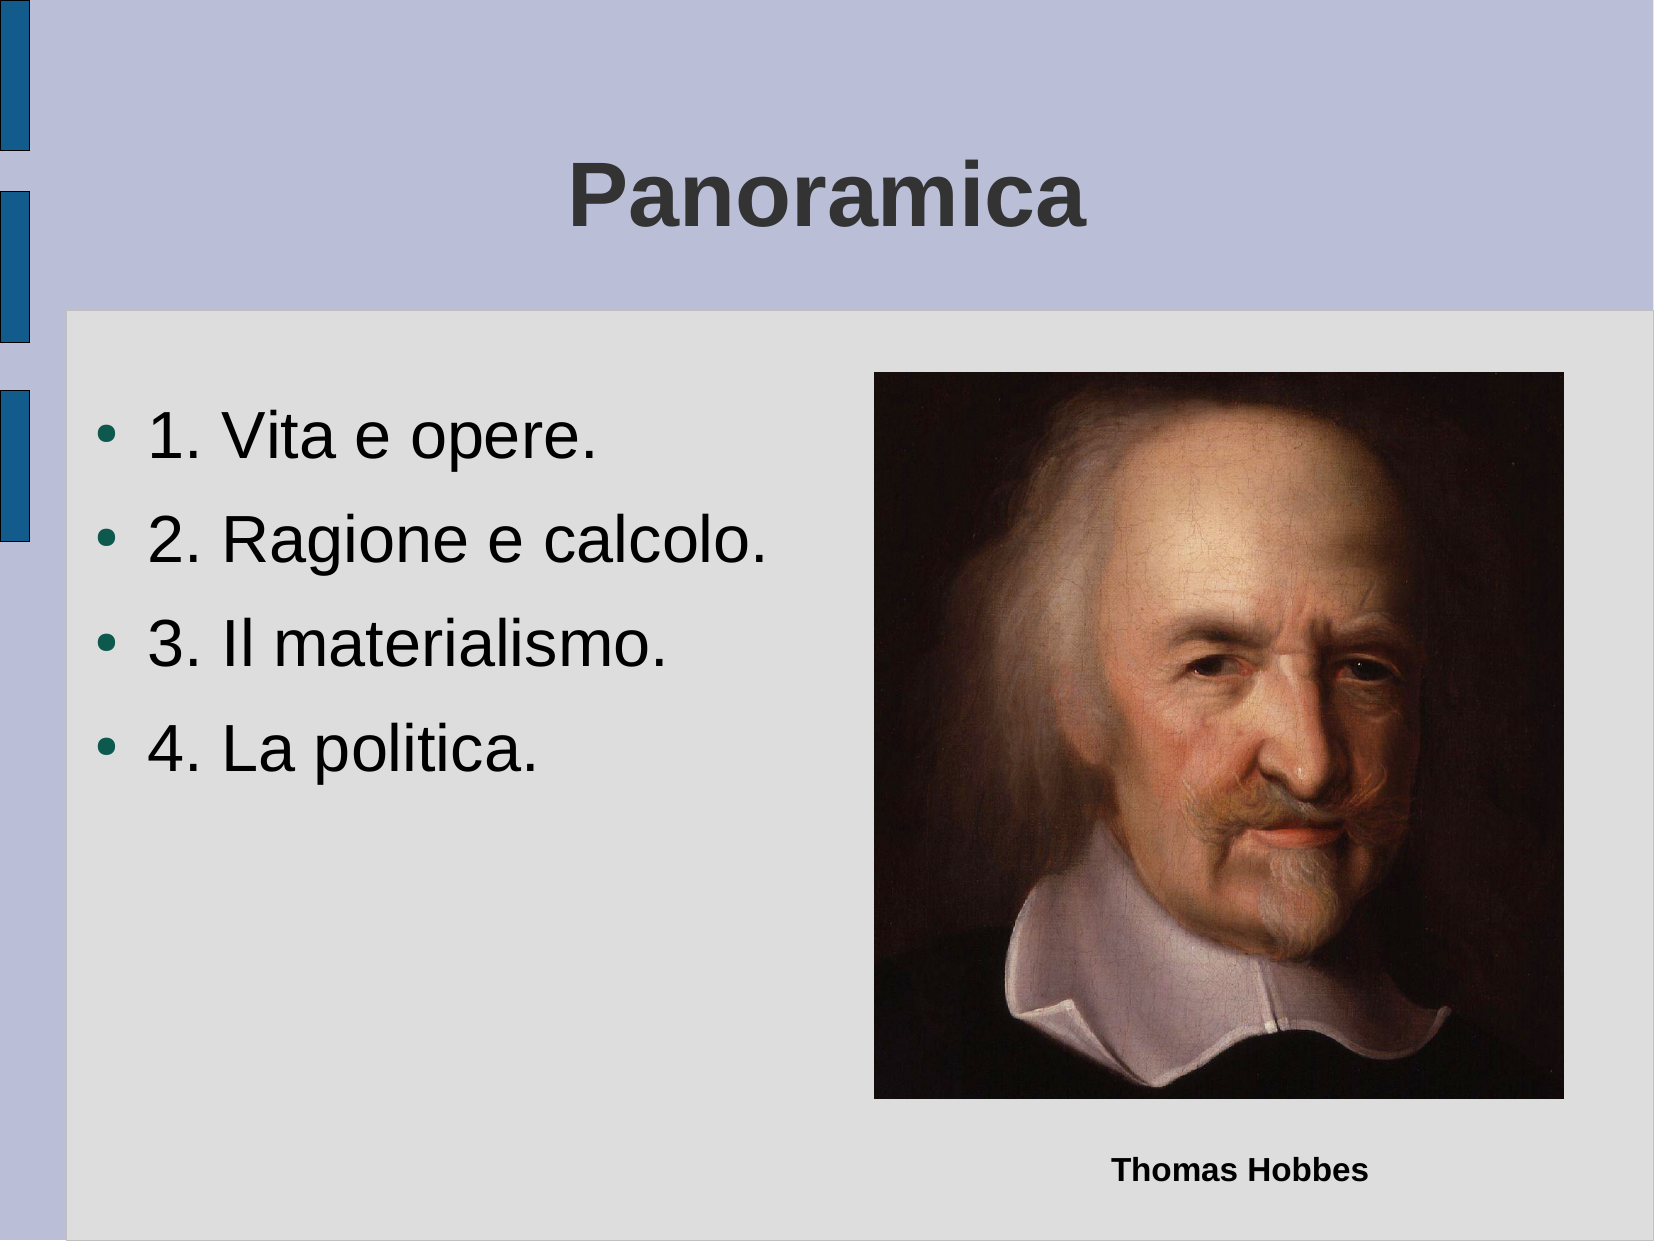

# Panoramica
1. Vita e opere.
2. Ragione e calcolo.
3. Il materialismo.
4. La politica.
Thomas Hobbes